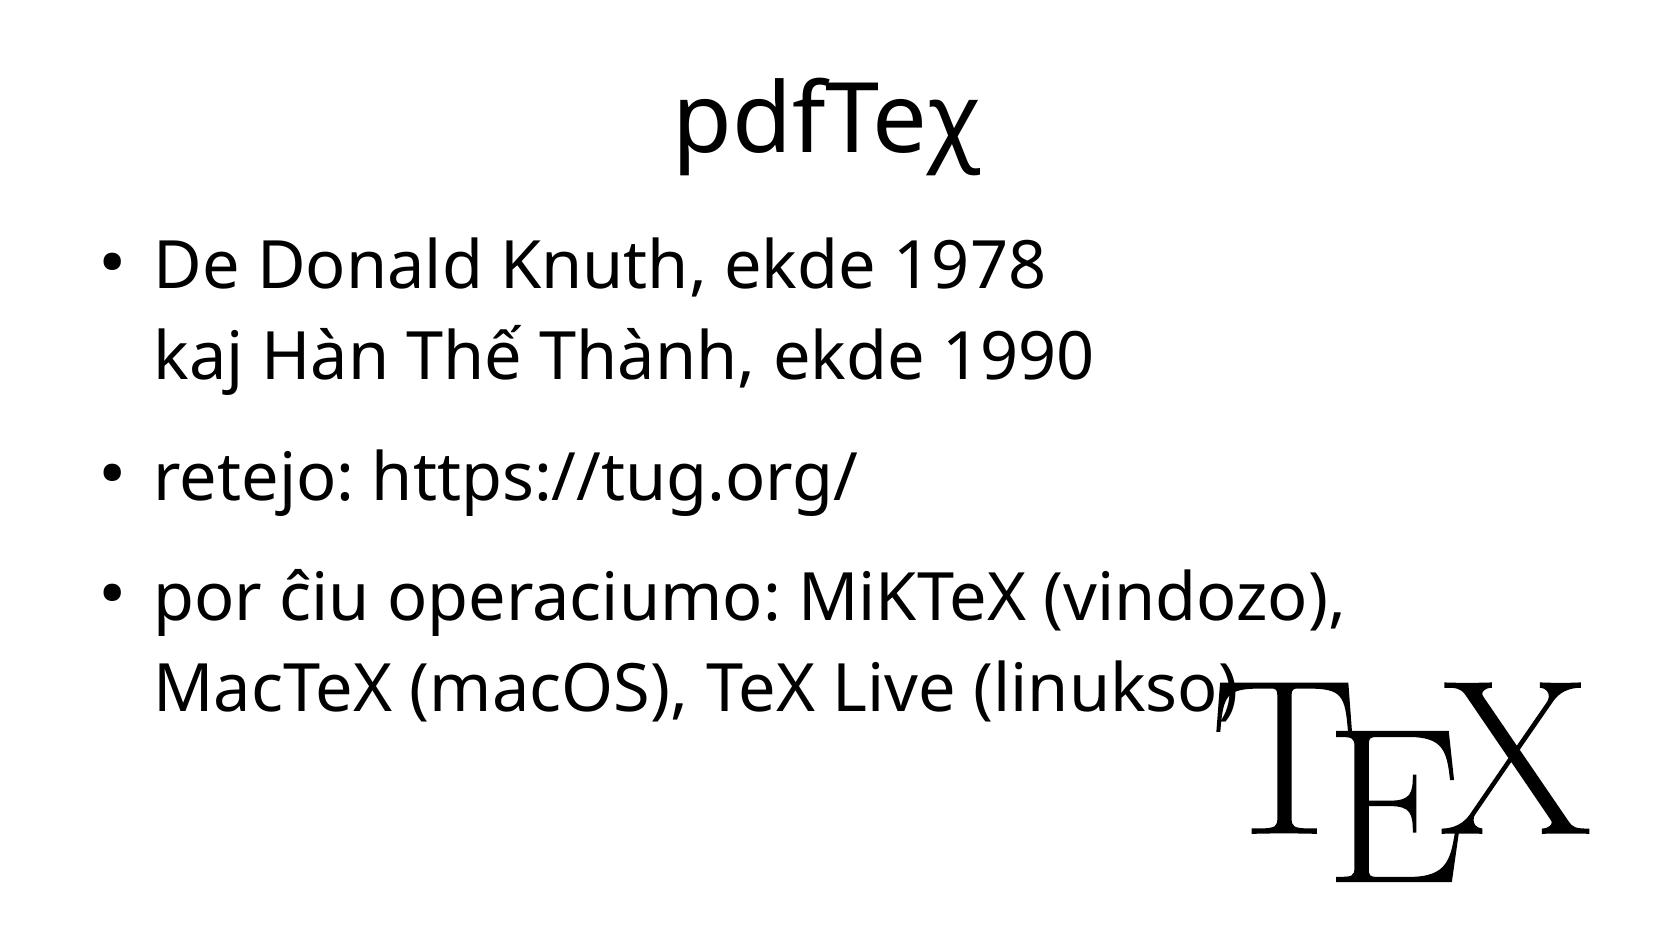

# pdfTeχ
De Donald Knuth, ekde 1978
kaj Hàn Thế Thành, ekde 1990
retejo: https://tug.org/
por ĉiu operaciumo: MiKTeX (vindozo),
MacTeX (macOS), TeX Live (linukso)